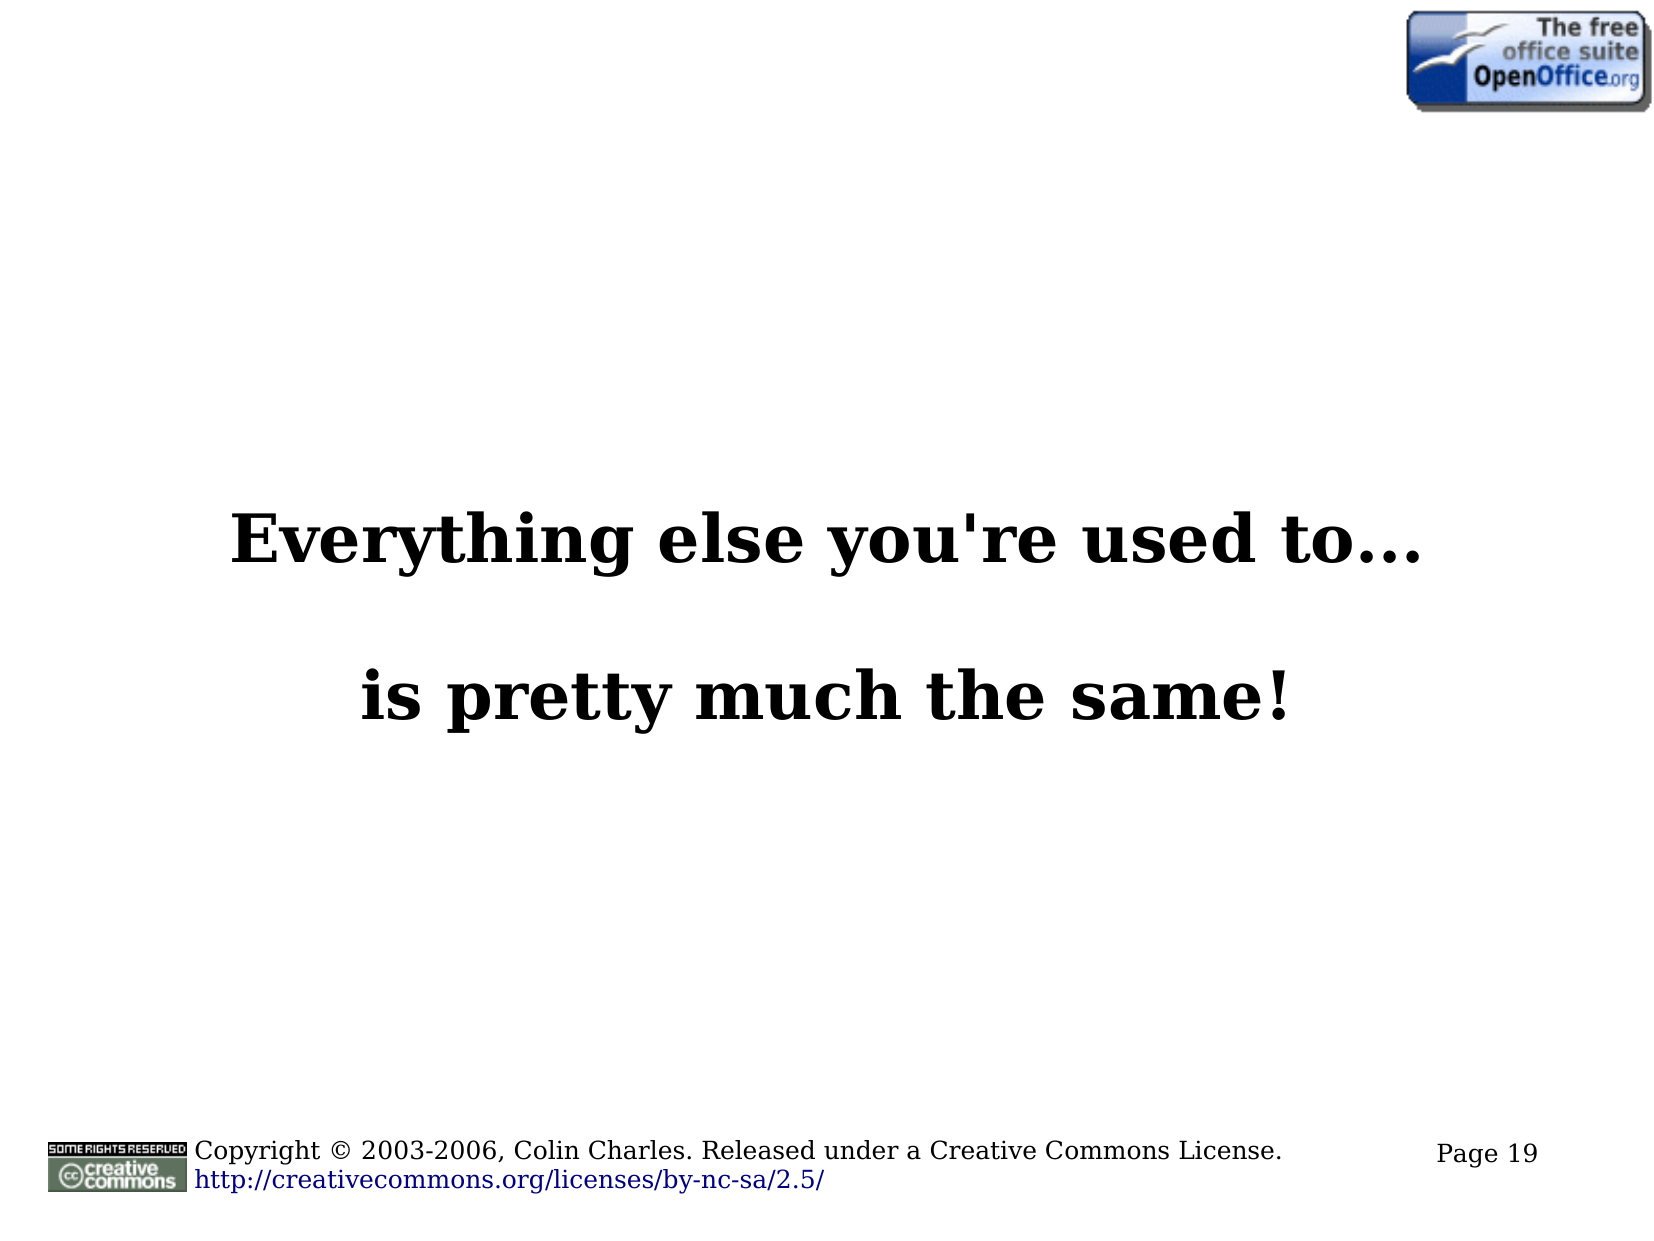

# Everything else you're used to...
is pretty much the same!